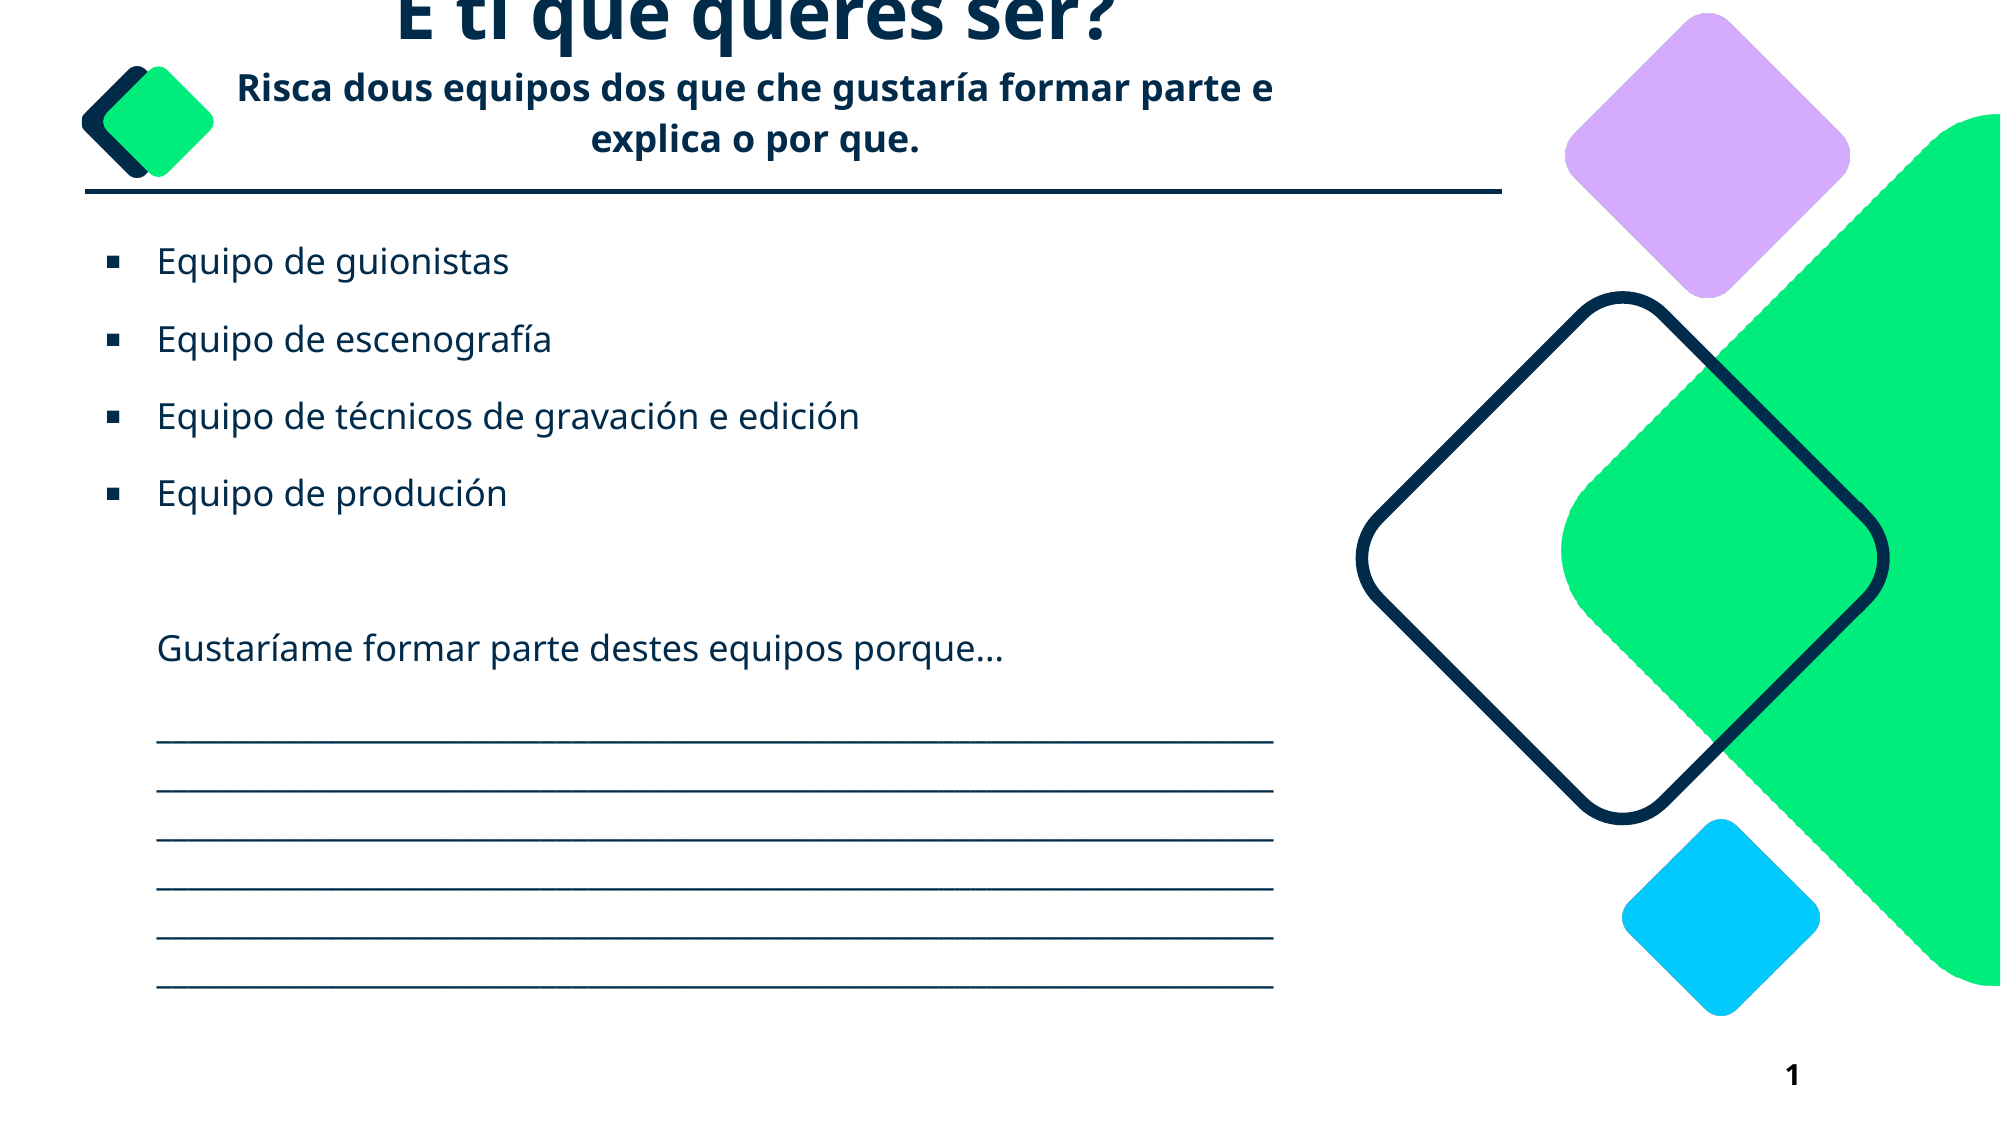

# E ti que queres ser? Risca dous equipos dos que che gustaría formar parte e explica o por que.
Equipo de guionistas
Equipo de escenografía
Equipo de técnicos de gravación e edición
Equipo de produción
Gustaríame formar parte destes equipos porque…
____________________________________________________________________________________________________________________________________________________________________________________________________________________________________________________________________________________________________________________________________________________________________________________________________________________________________